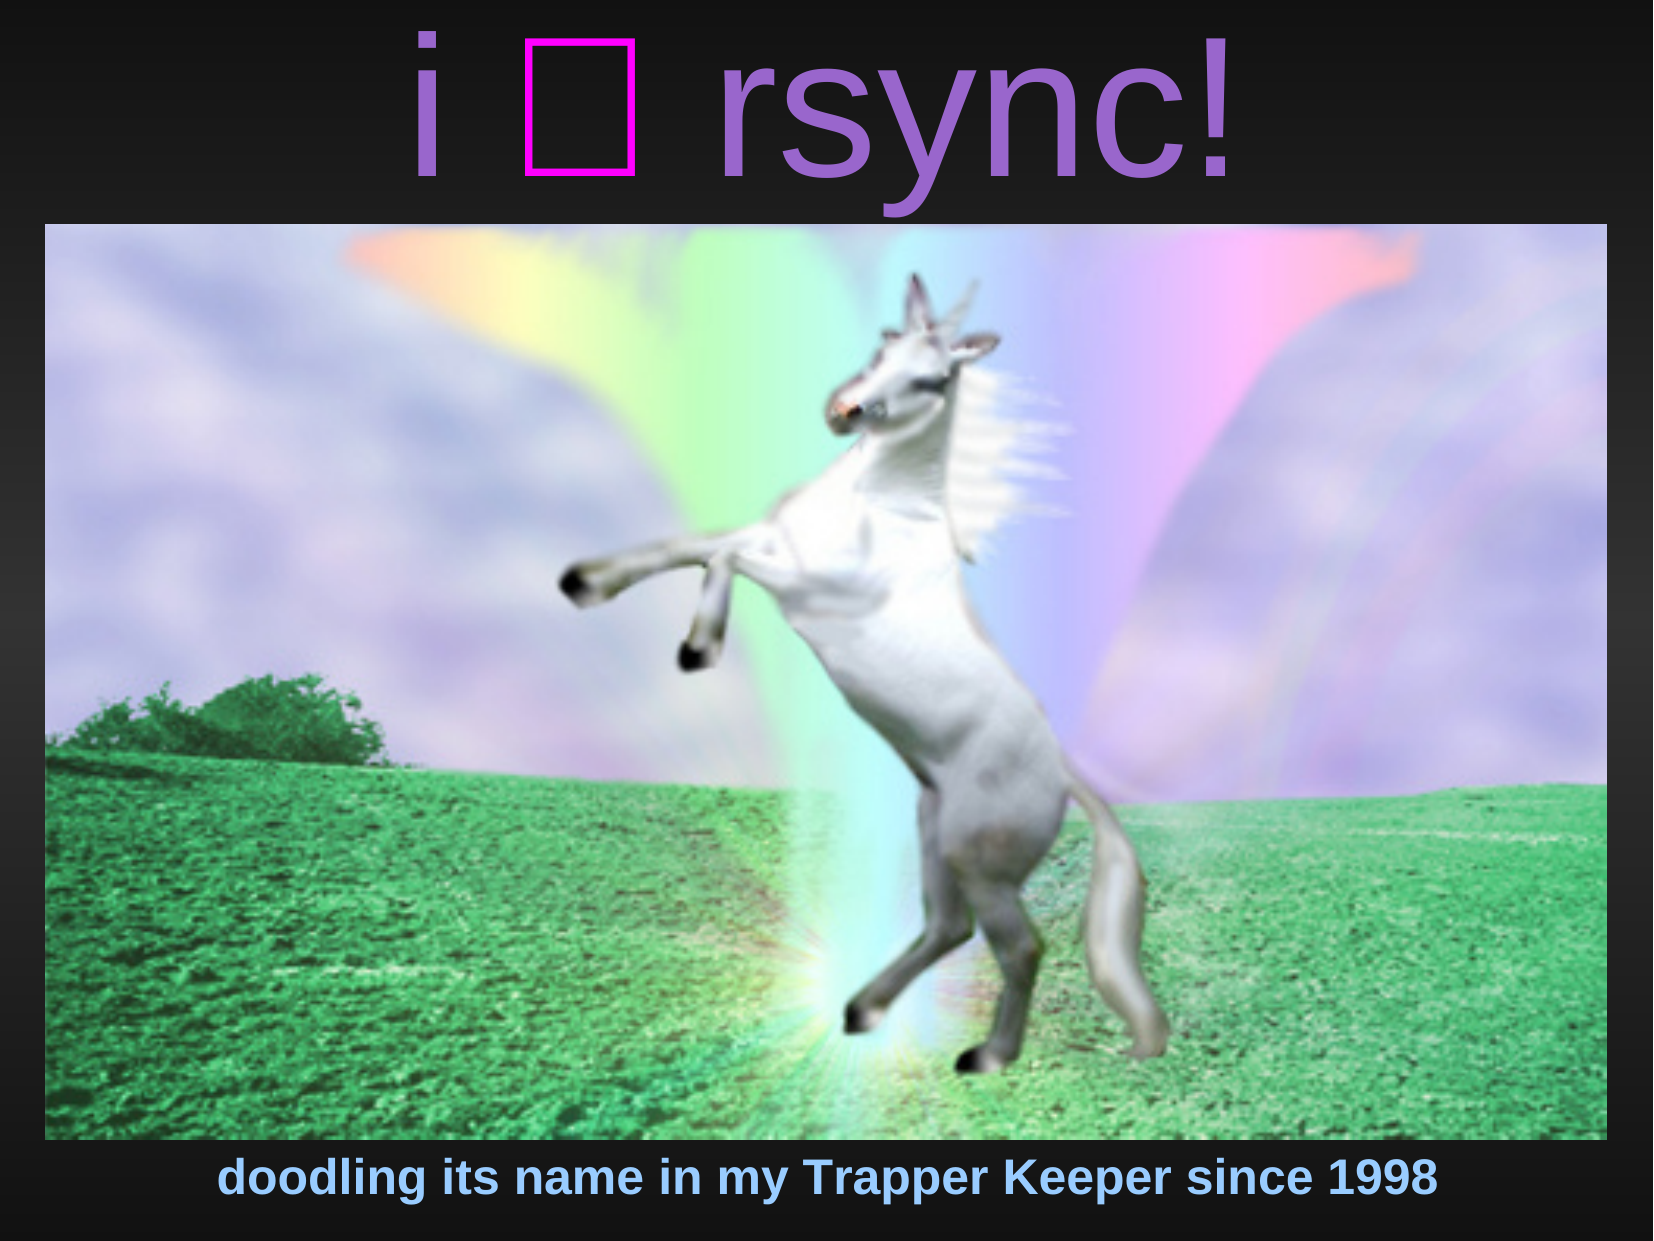

# i 💖 rsync!
doodling its name in my Trapper Keeper since 1998